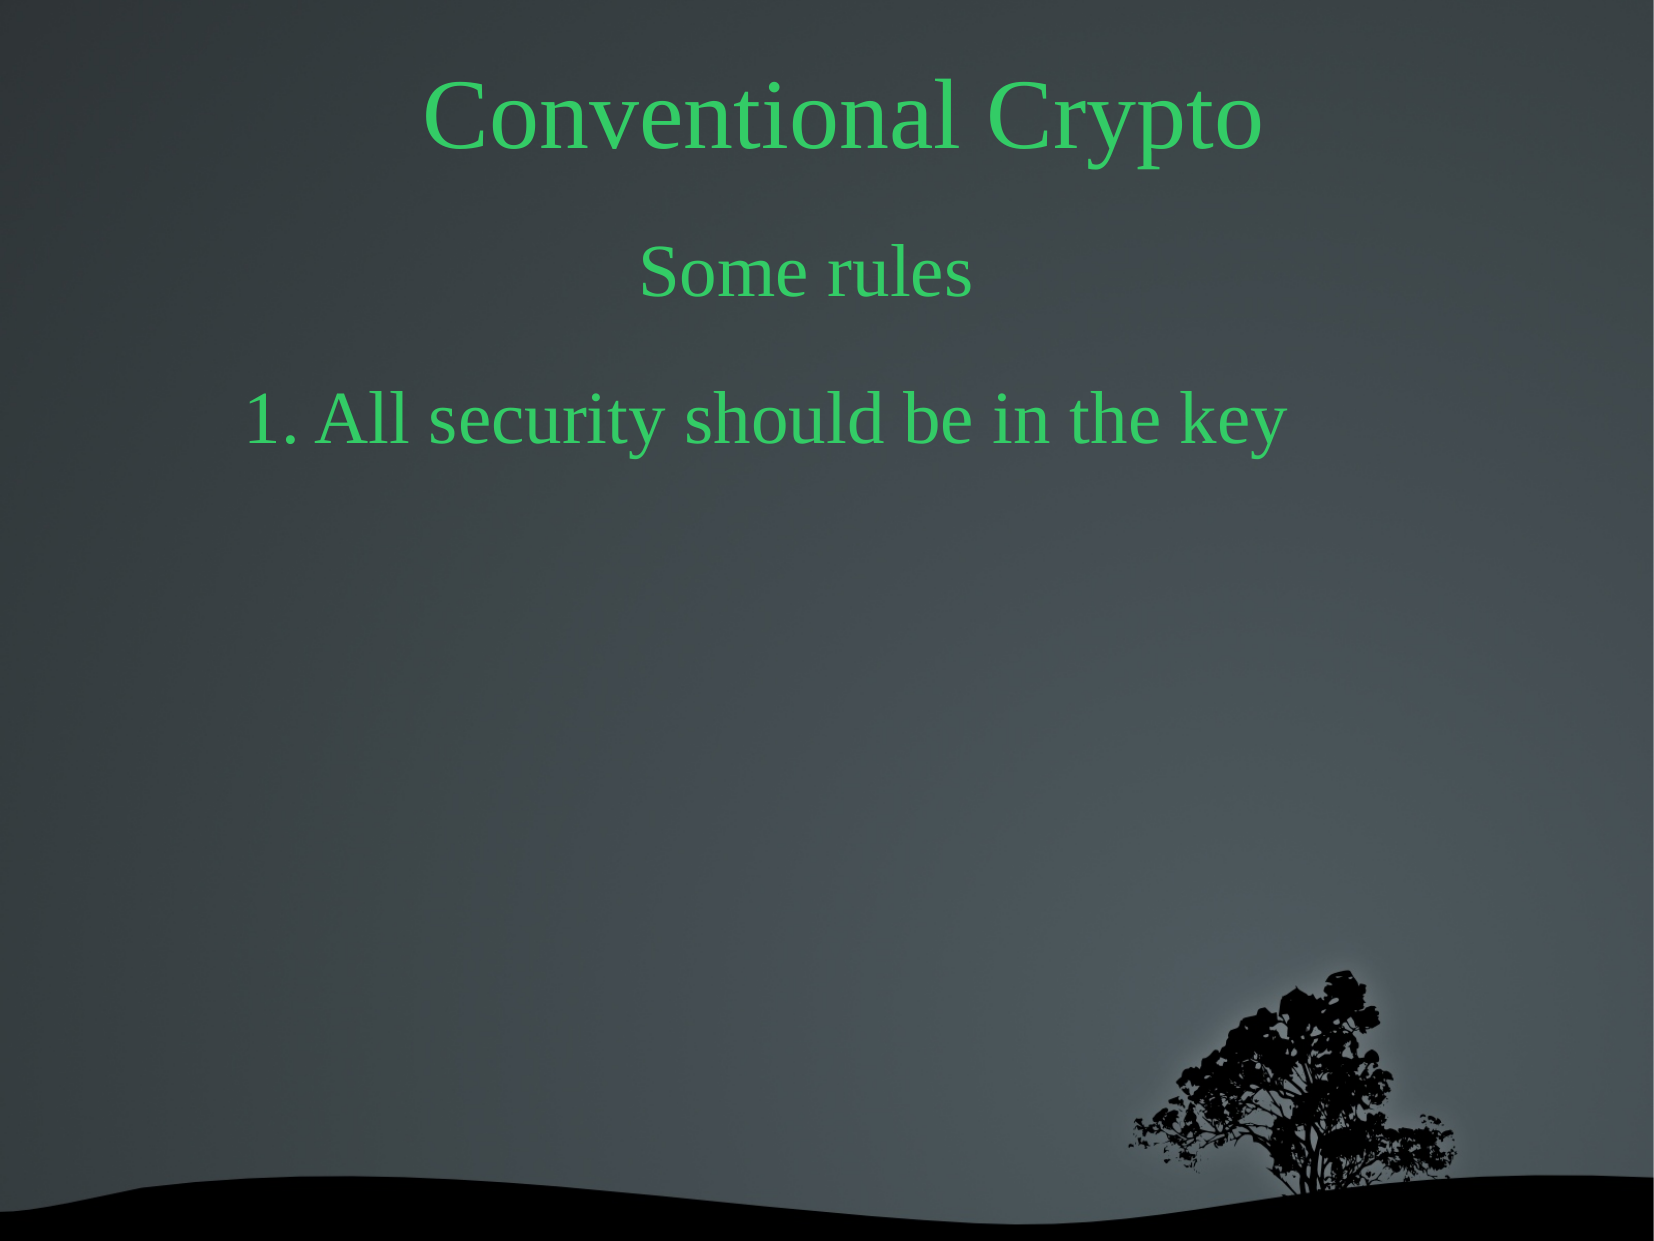

Conventional Crypto
Some rules
1. All security should be in the key